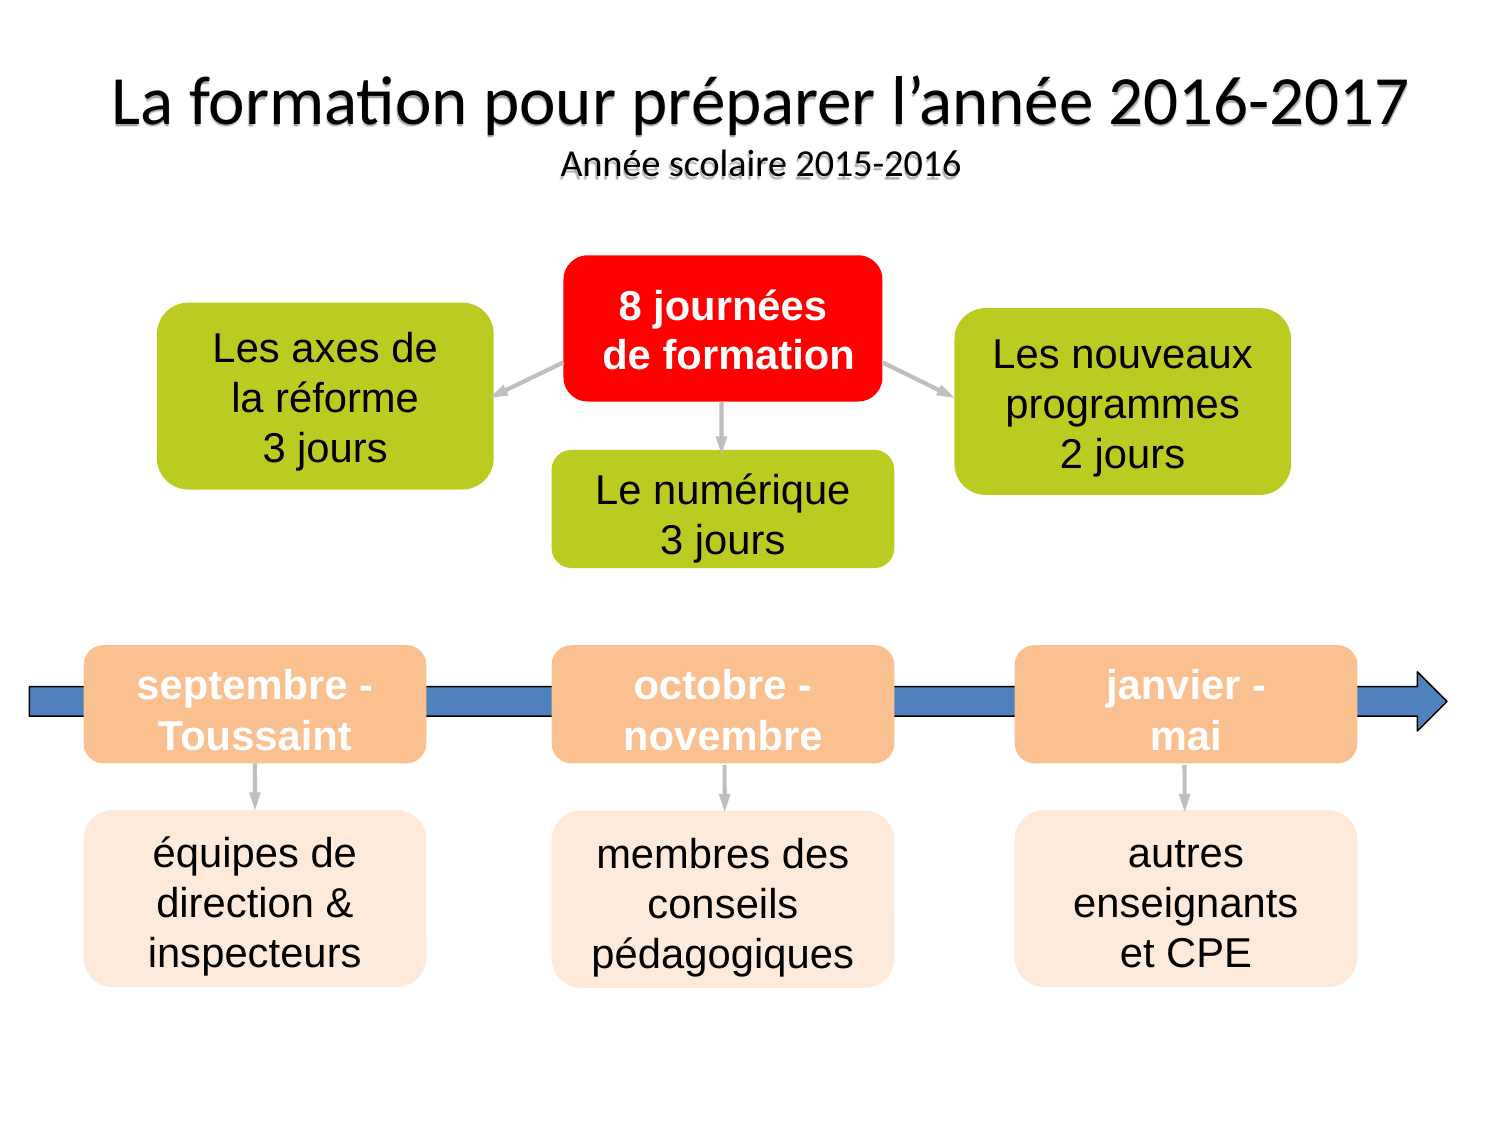

# La formation pour préparer l’année 2016-2017 Année scolaire 2015-2016
8 journées
 de formation
Les axes de
la réforme
3 jours
Les nouveaux programmes
2 jours
Le numérique
3 jours
septembre -
Toussaint
octobre -
novembre
janvier -
mai
équipes de direction &
inspecteurs
autres enseignants
et CPE
membres des conseils pédagogiques